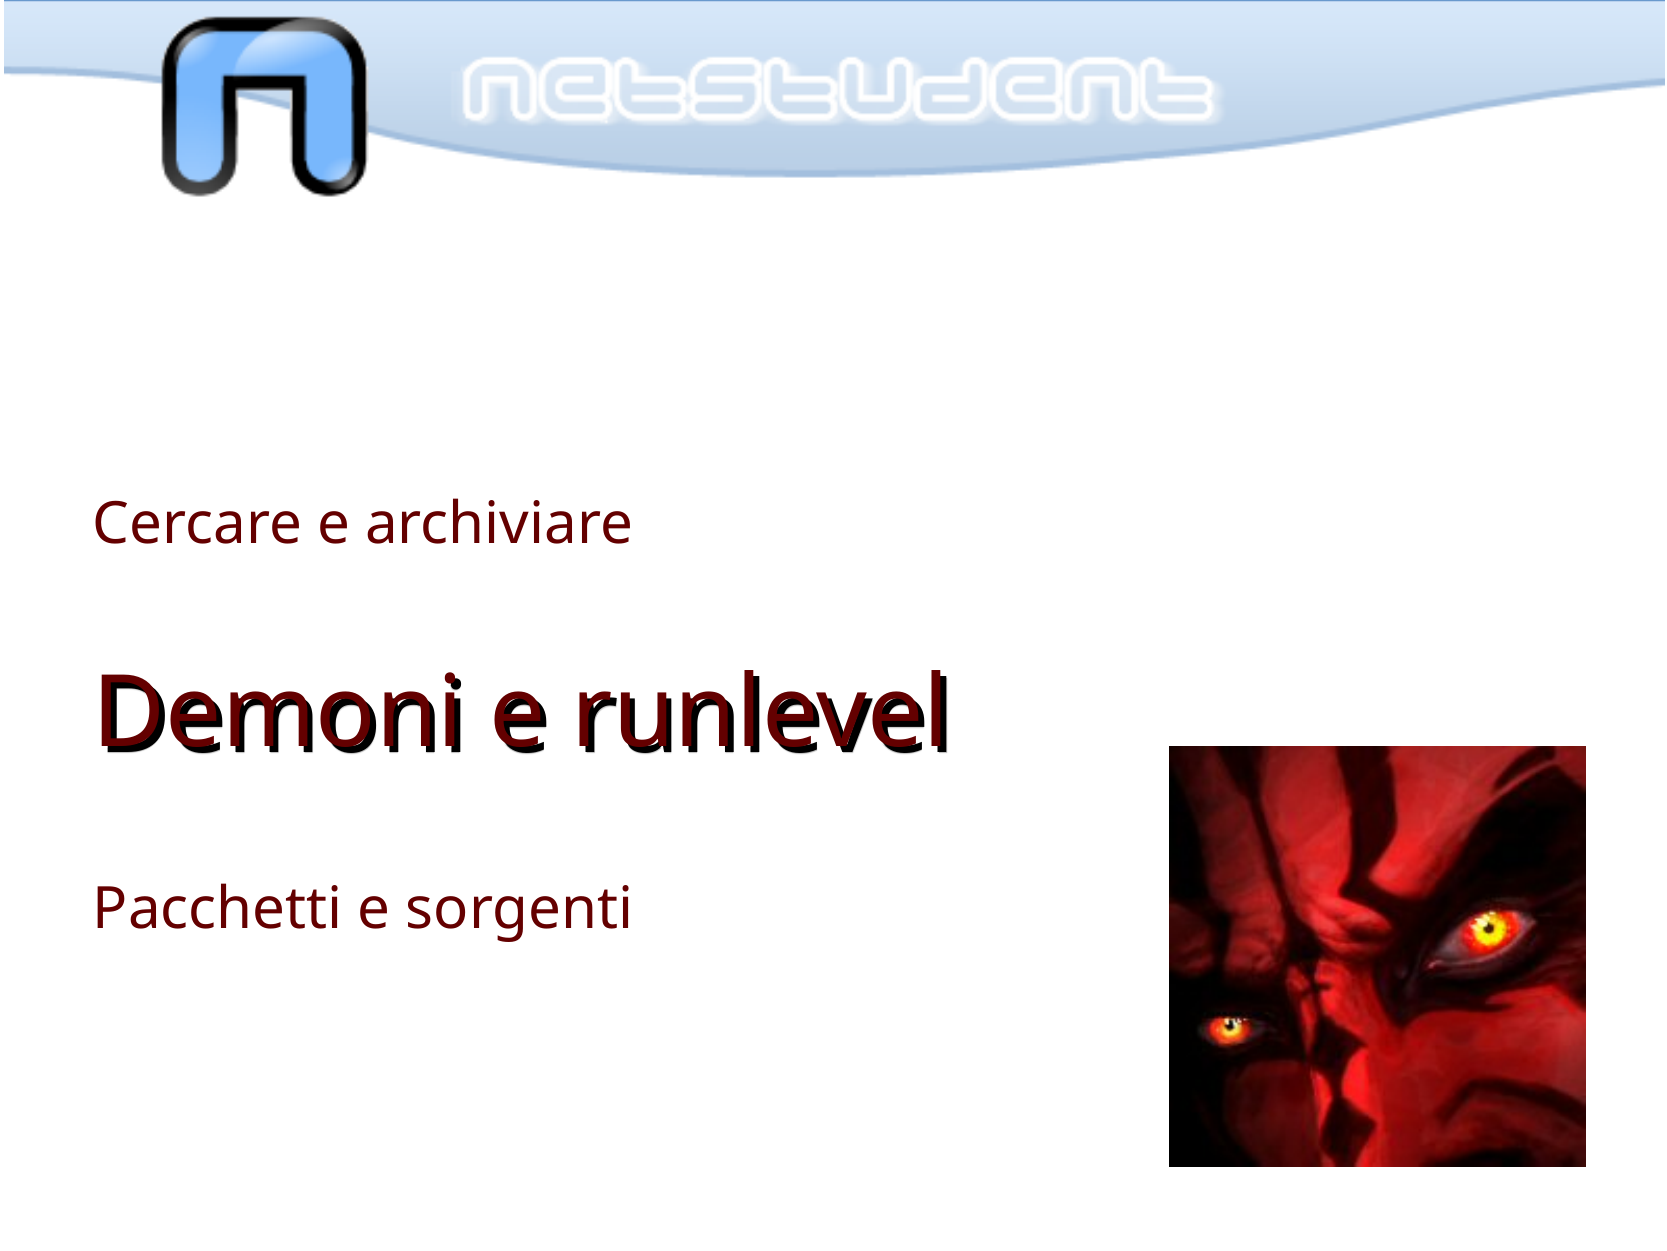

# Cercare e archiviare Demoni e runlevel Pacchetti e sorgenti